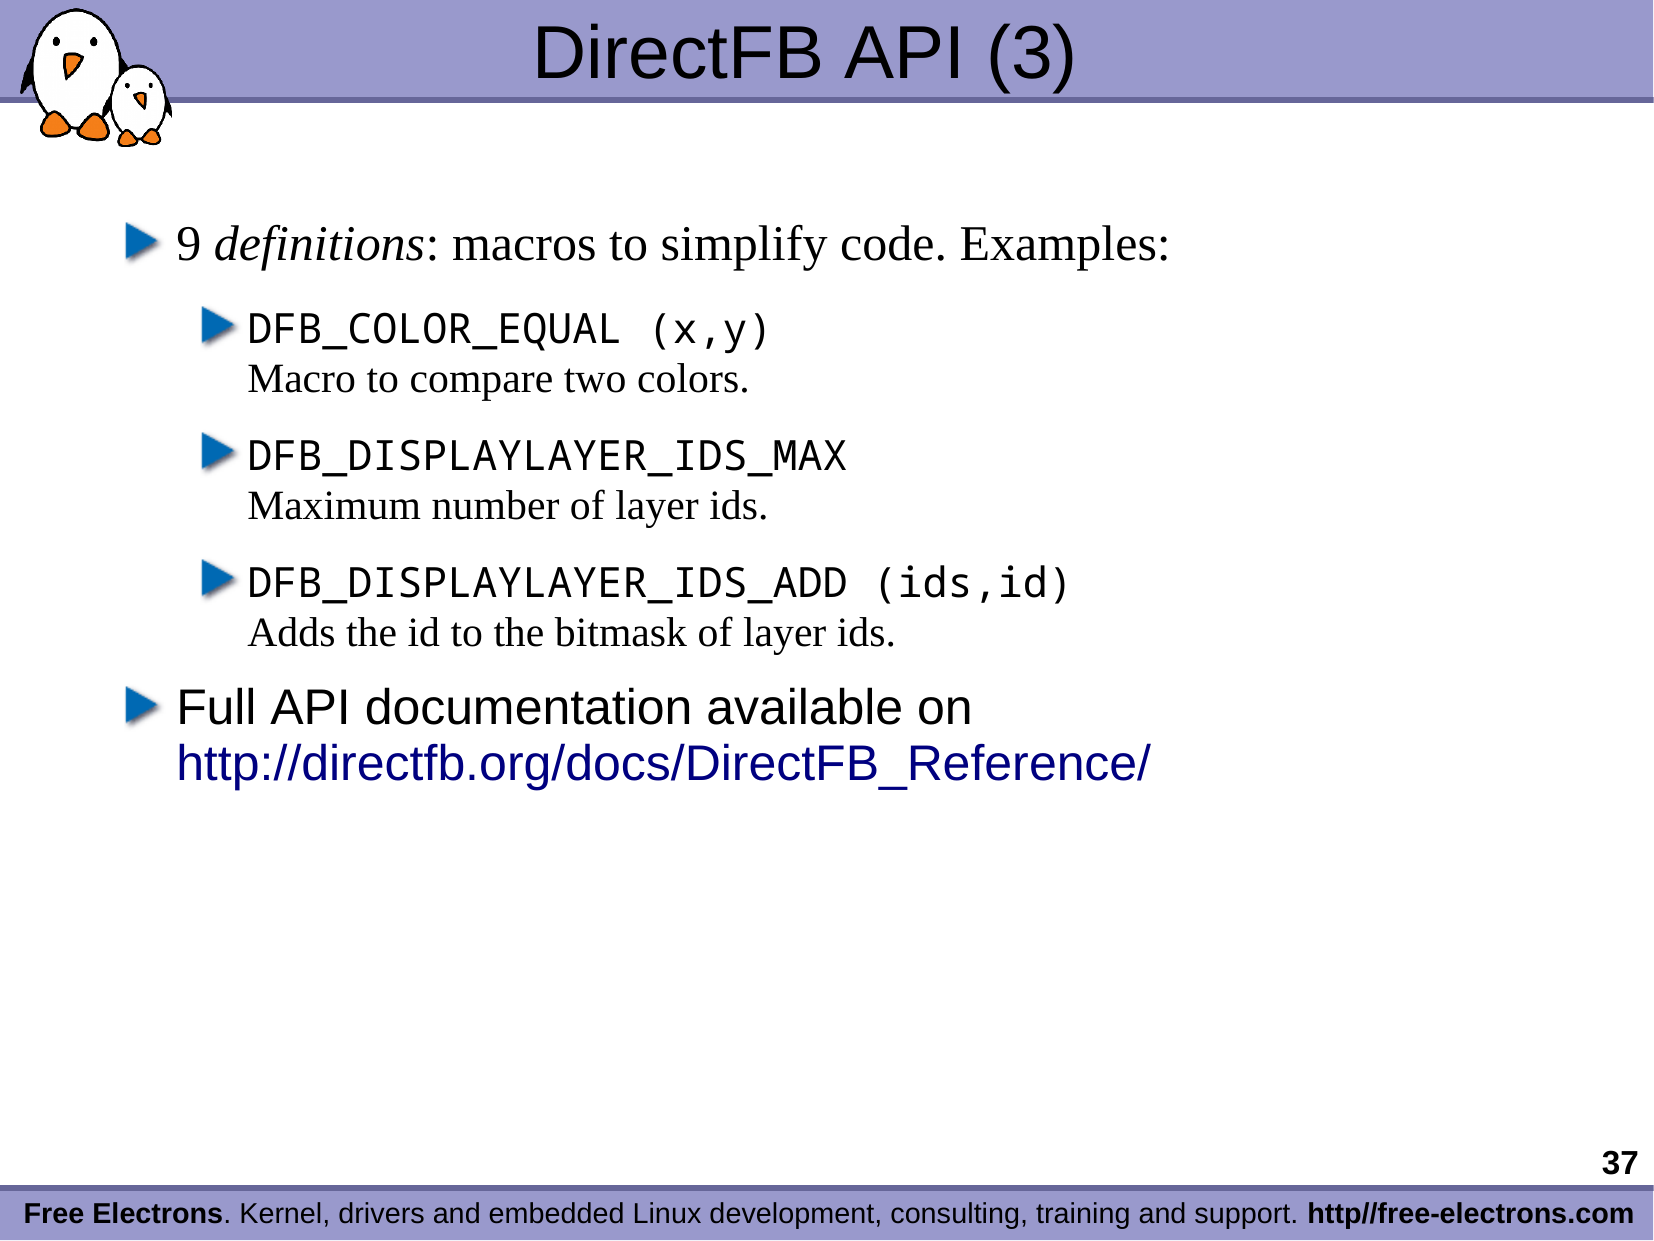

# DirectFB API (3)
9 definitions: macros to simplify code. Examples:
DFB_COLOR_EQUAL (x,y)
Macro to compare two colors.
DFB_DISPLAYLAYER_IDS_MAX
Maximum number of layer ids.
DFB_DISPLAYLAYER_IDS_ADD (ids,id)
Adds the id to the bitmask of layer ids.
Full API documentation available on http://directfb.org/docs/DirectFB_Reference/